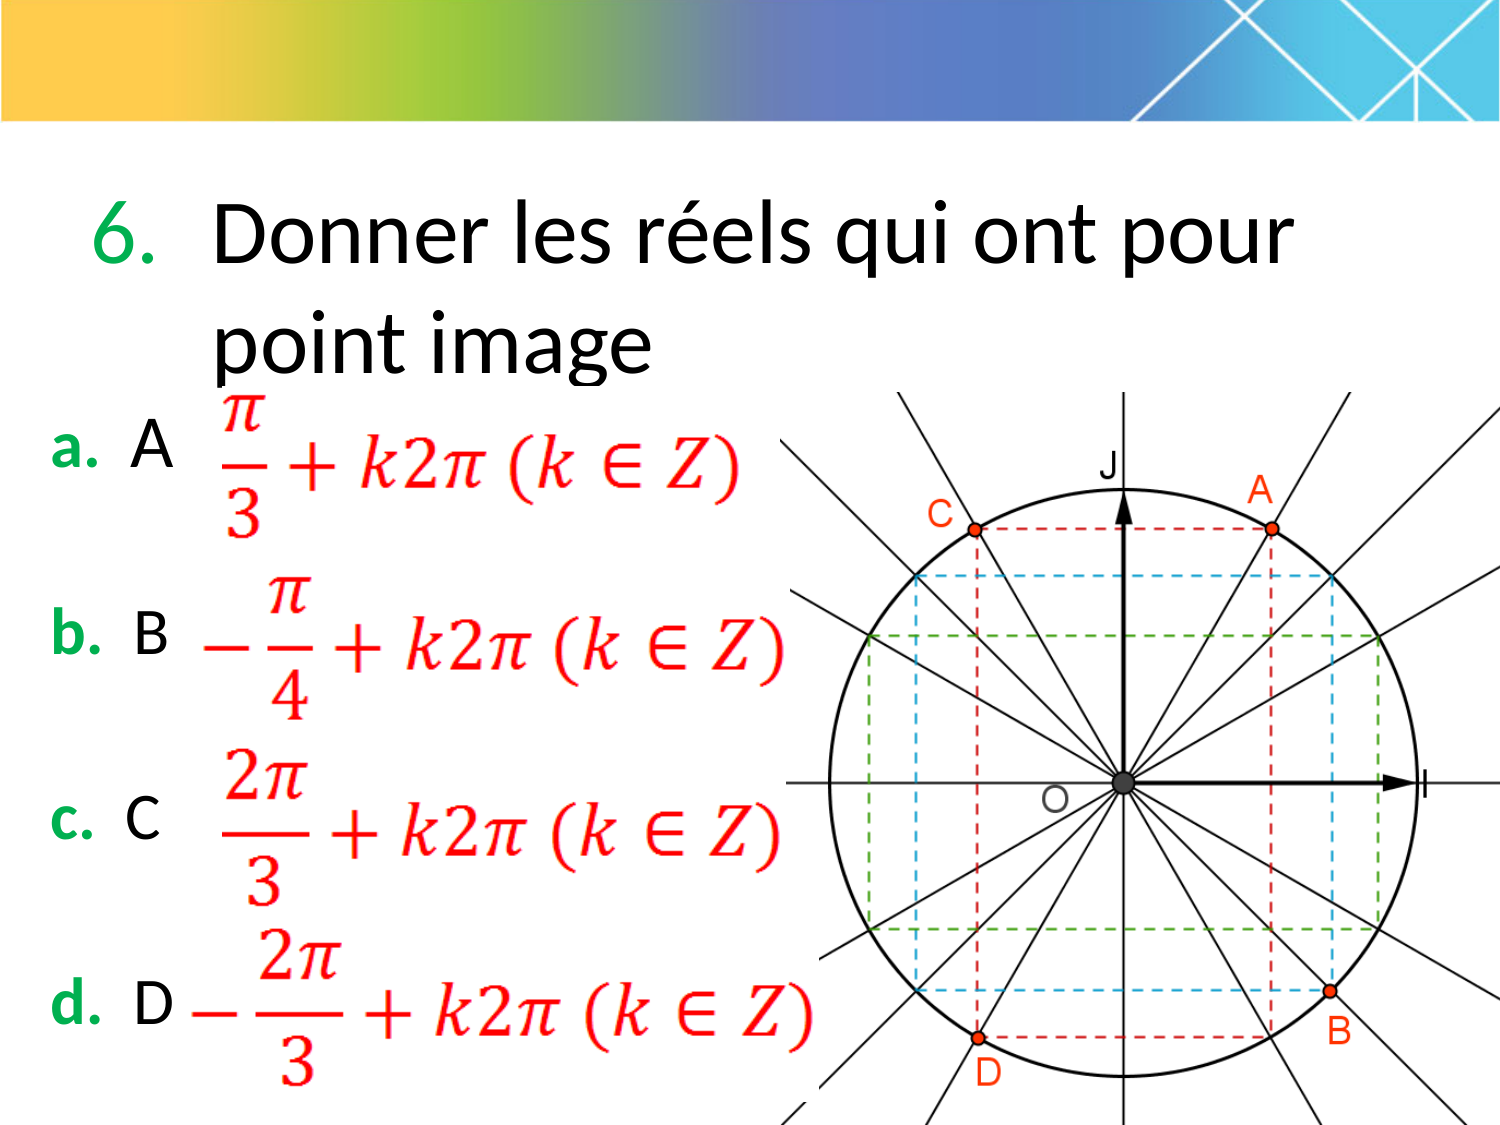

# Donner les réels qui ont pour point image
a. A
b. B
c. C
d. D